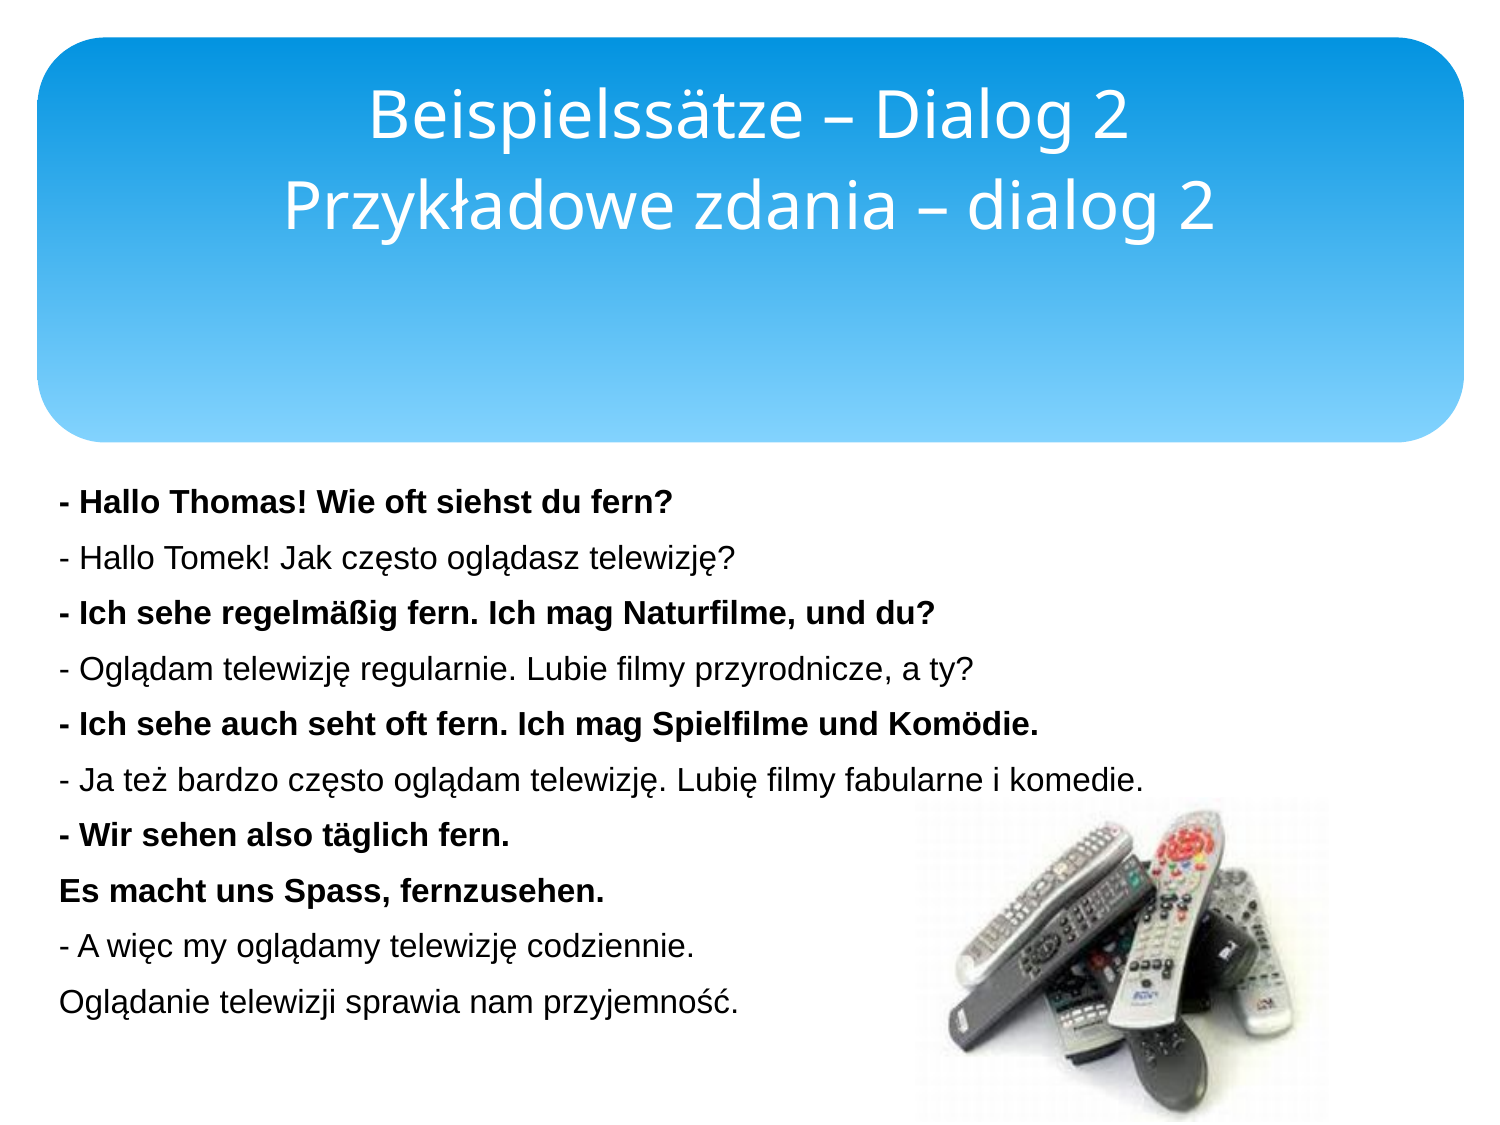

# Beispielssätze – Dialog 2 Przykładowe zdania – dialog 2
- Hallo Thomas! Wie oft siehst du fern?
- Hallo Tomek! Jak często oglądasz telewizję?
- Ich sehe regelmäßig fern. Ich mag Naturfilme, und du?
- Oglądam telewizję regularnie. Lubie filmy przyrodnicze, a ty?
- Ich sehe auch seht oft fern. Ich mag Spielfilme und Komödie.
- Ja też bardzo często oglądam telewizję. Lubię filmy fabularne i komedie.
- Wir sehen also täglich fern.
Es macht uns Spass, fernzusehen.
- A więc my oglądamy telewizję codziennie.
Oglądanie telewizji sprawia nam przyjemność.